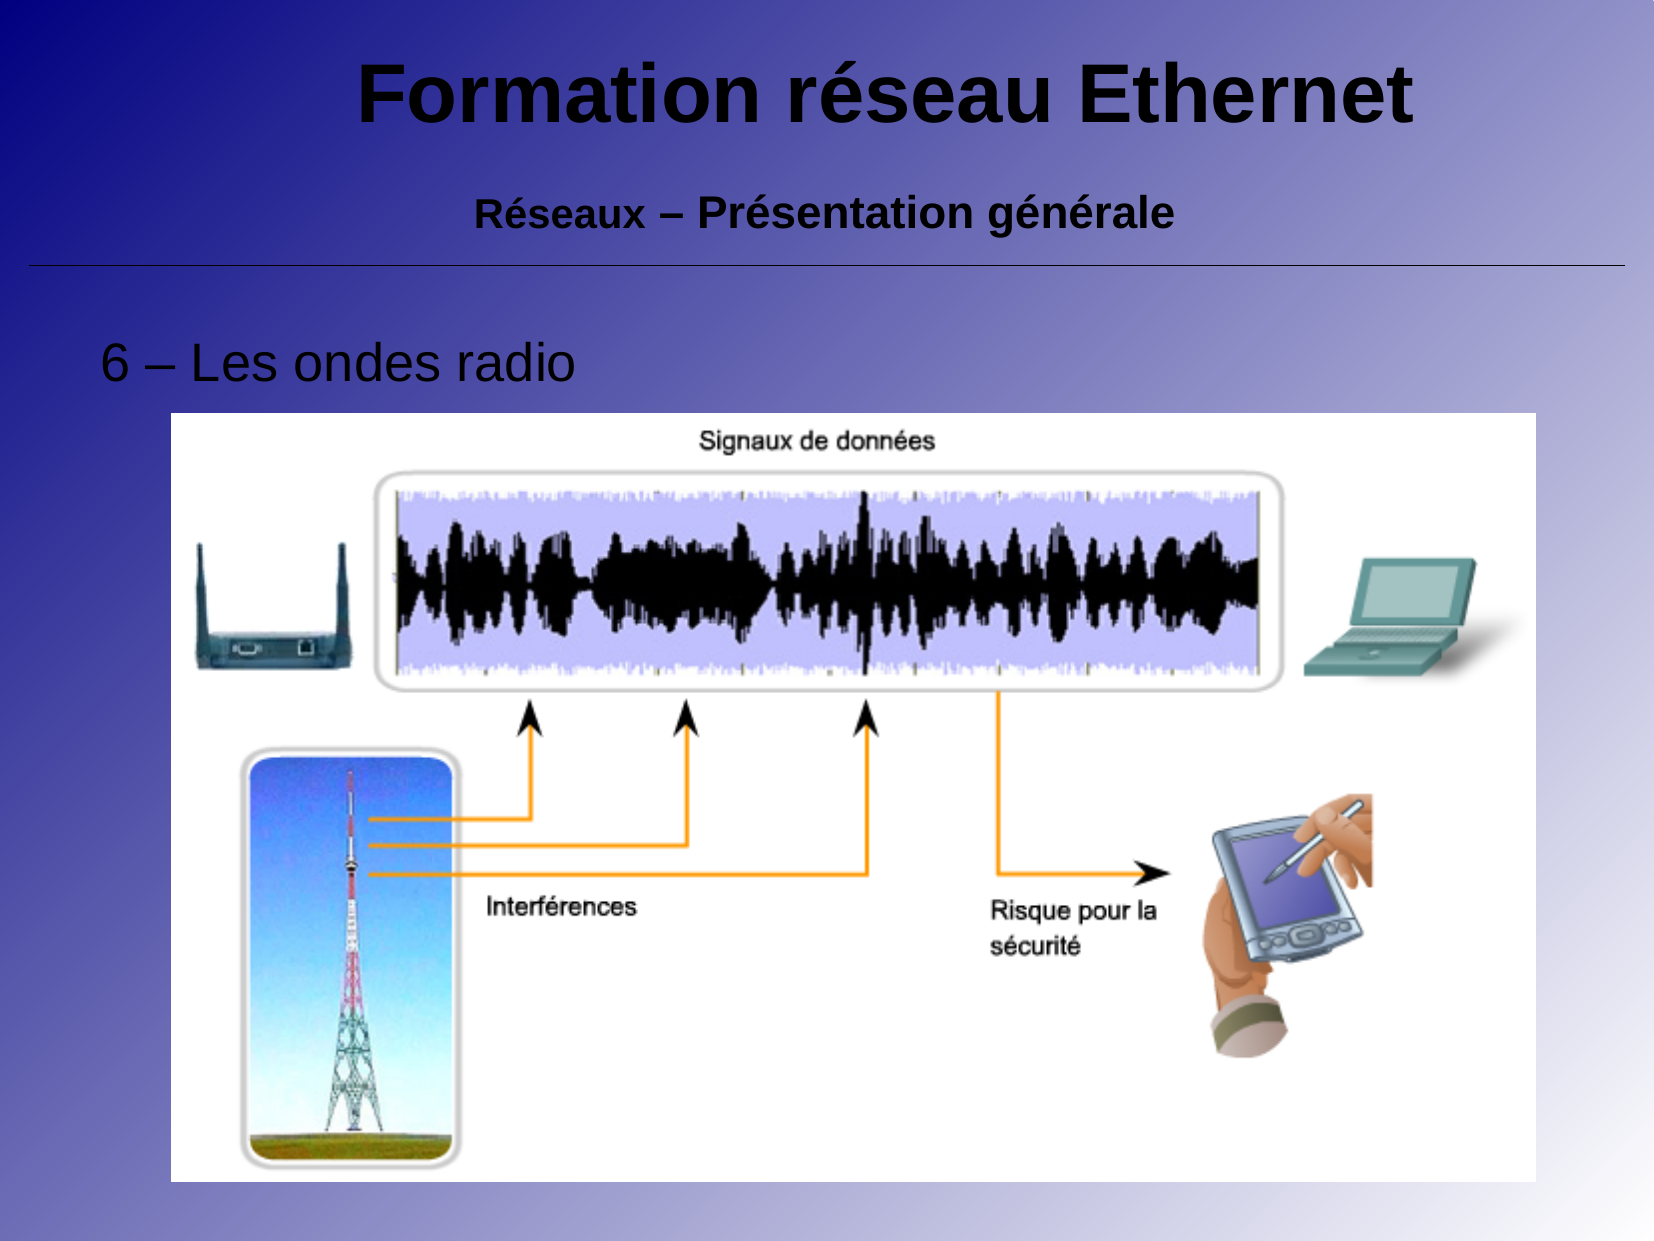

Formation réseau Ethernet
Réseaux – Présentation générale
6 – Les ondes radio